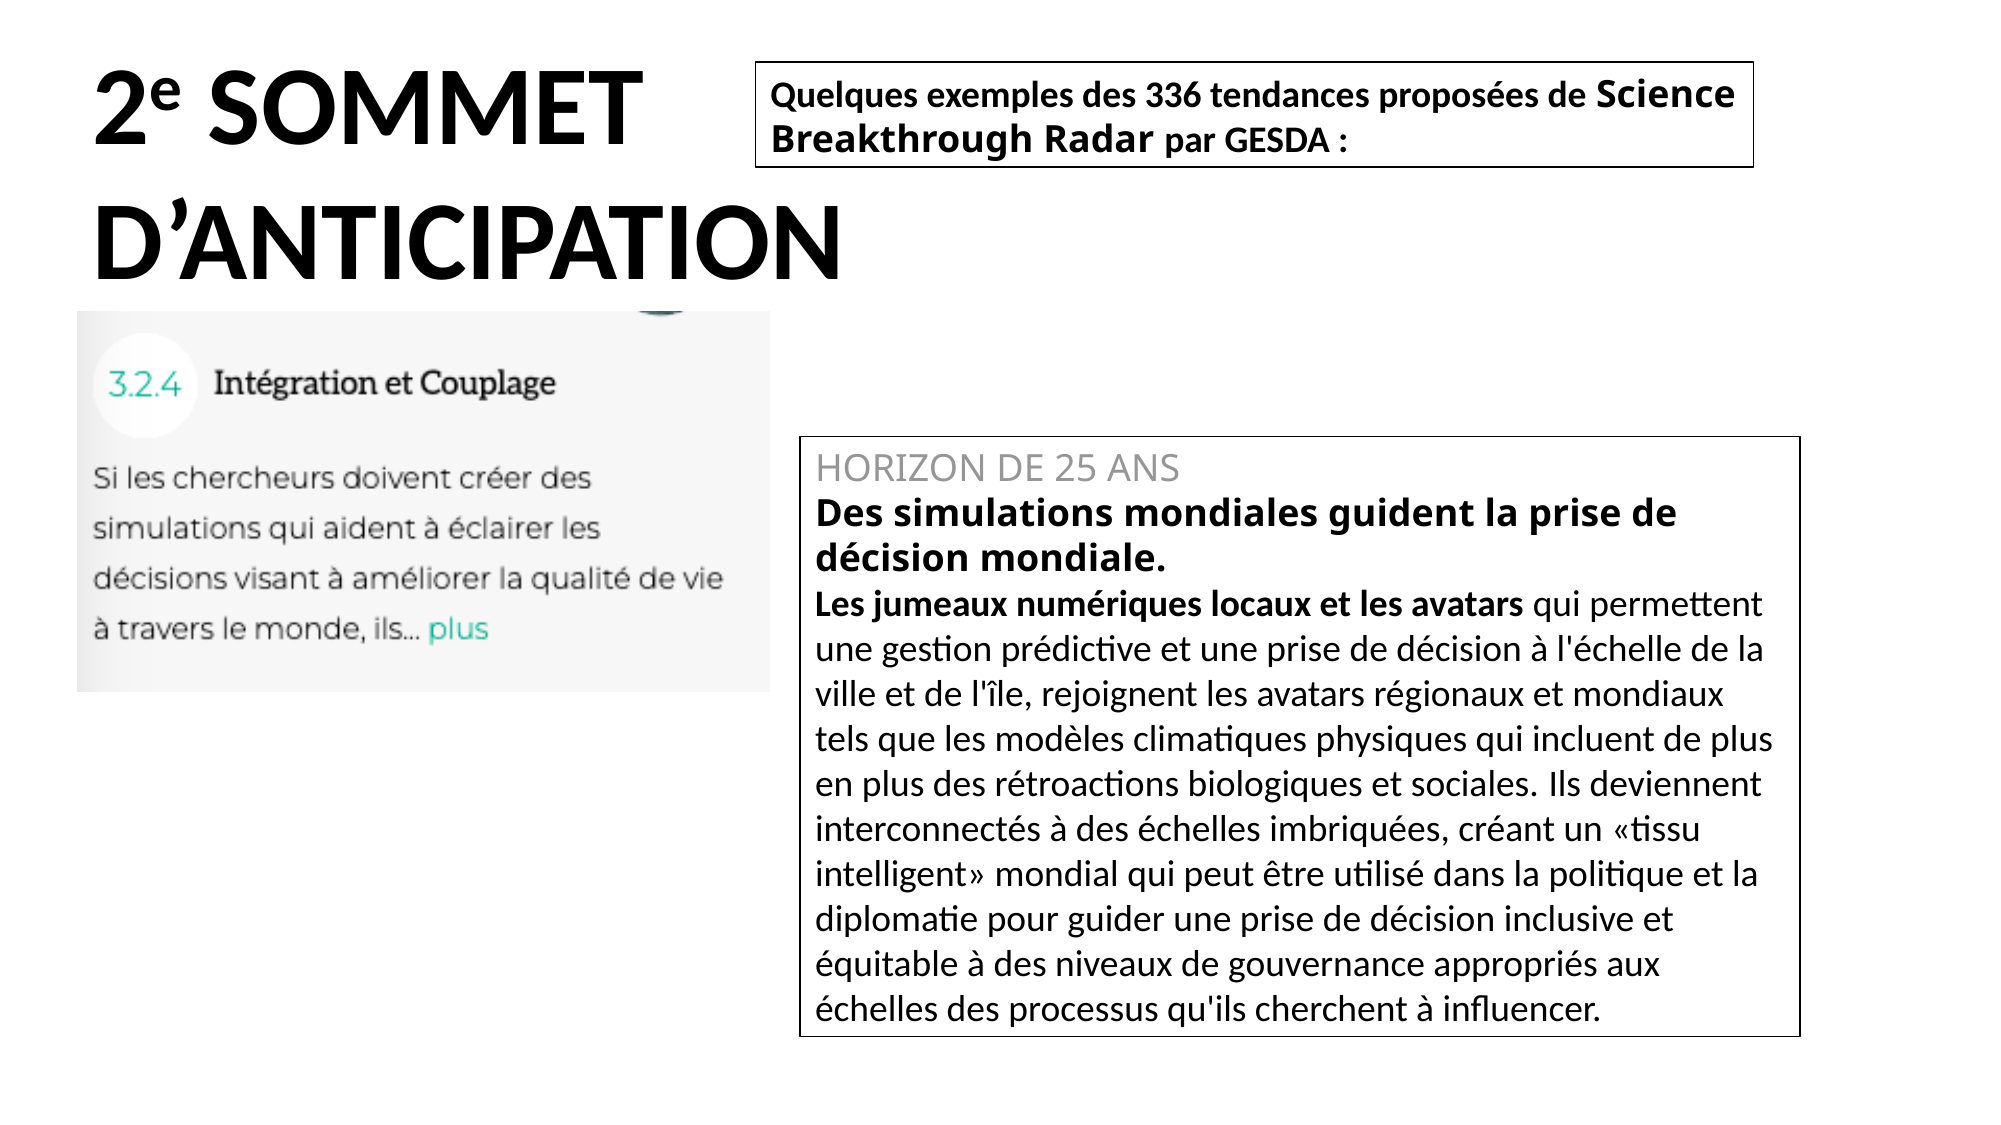

2e SOMMET
D’ANTICIPATION
Quelques exemples des 336 tendances proposées de Science Breakthrough Radar par GESDA :
HORIZON DE 25 ANS
Des simulations mondiales guident la prise de décision mondiale.
Les jumeaux numériques locaux et les avatars qui permettent une gestion prédictive et une prise de décision à l'échelle de la ville et de l'île, rejoignent les avatars régionaux et mondiaux tels que les modèles climatiques physiques qui incluent de plus en plus des rétroactions biologiques et sociales. Ils deviennent interconnectés à des échelles imbriquées, créant un «tissu intelligent» mondial qui peut être utilisé dans la politique et la diplomatie pour guider une prise de décision inclusive et équitable à des niveaux de gouvernance appropriés aux échelles des processus qu'ils cherchent à influencer.